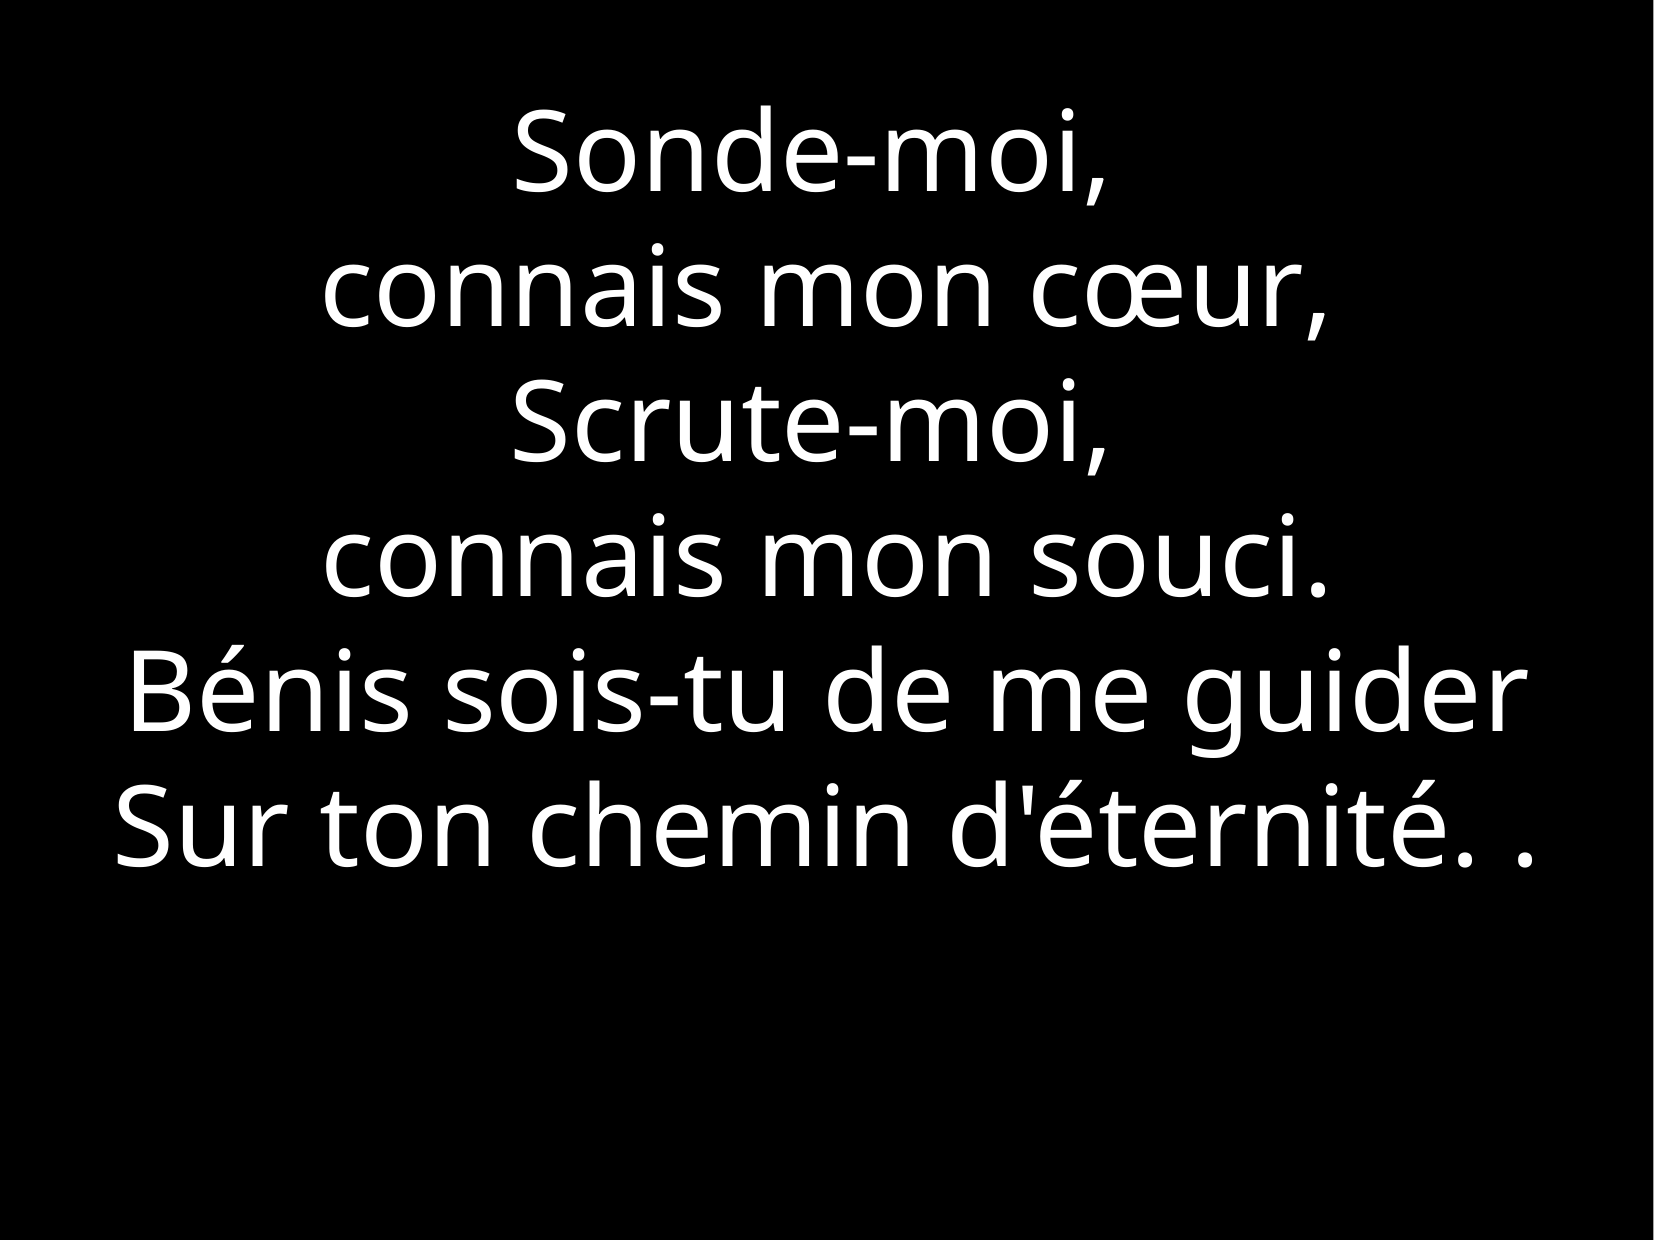

Sonde-moi,
connais mon cœur,
Scrute-moi,
connais mon souci.
Bénis sois-tu de me guider
Sur ton chemin d'éternité. .